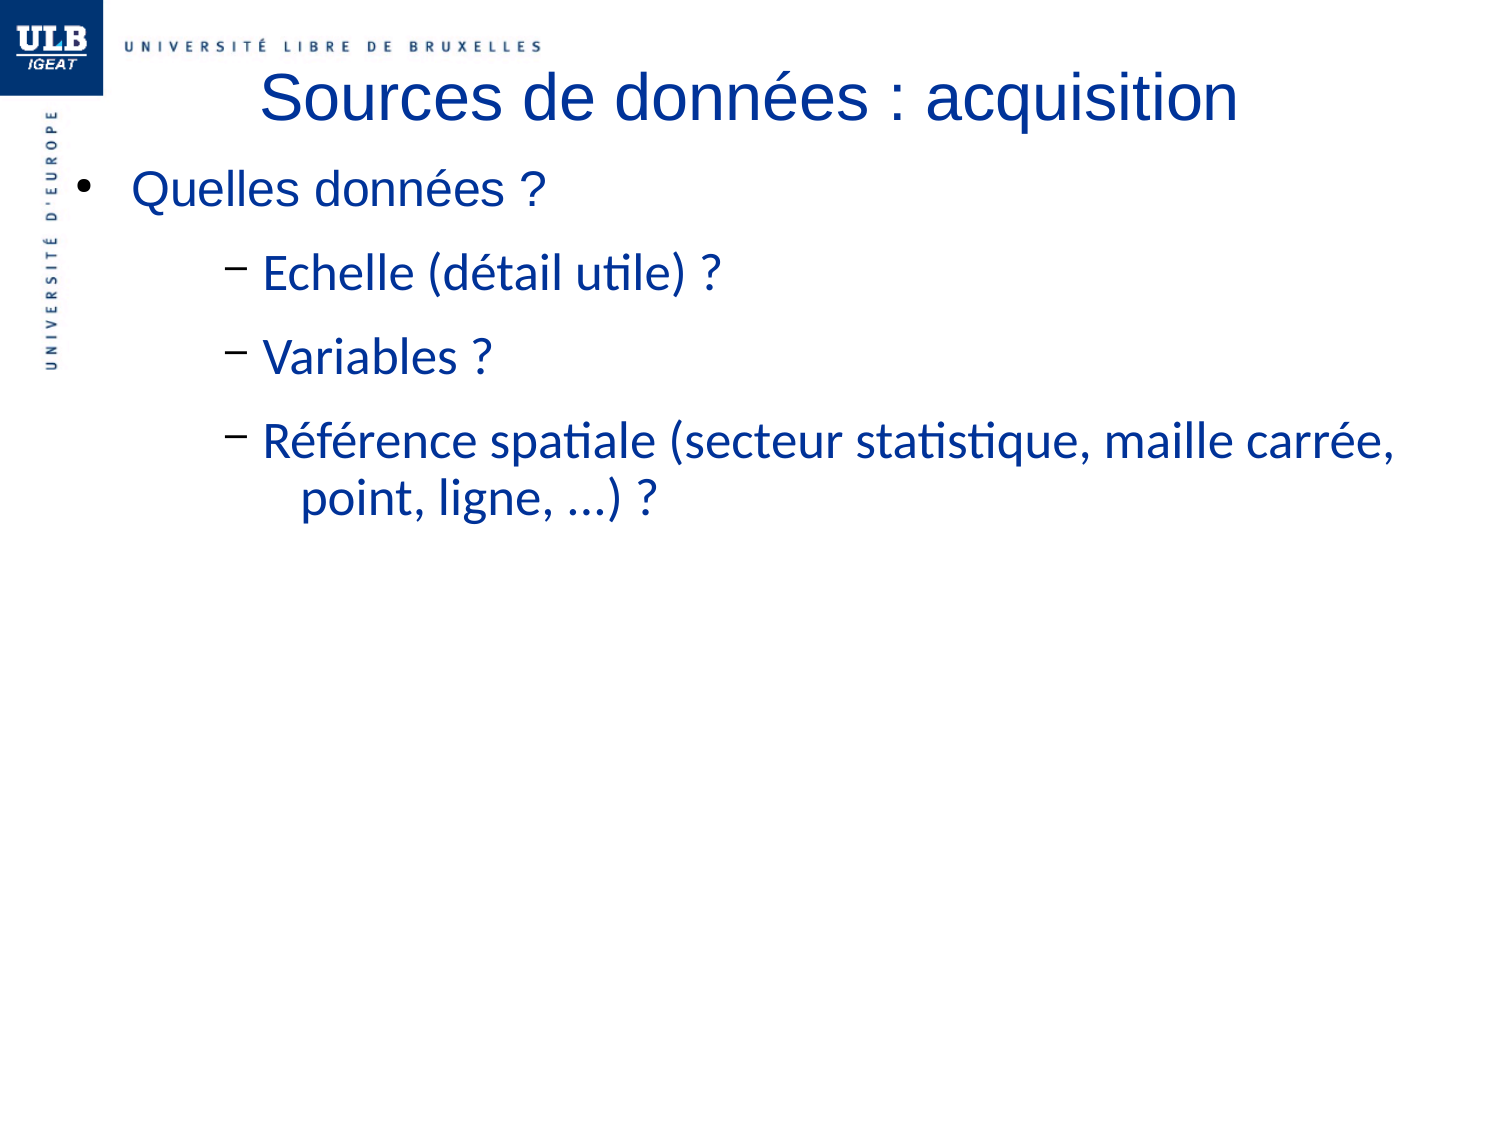

# Sources de données : acquisition
Quelles données ?
Echelle (détail utile) ?
Variables ?
Référence spatiale (secteur statistique, maille carrée, point, ligne, ...) ?